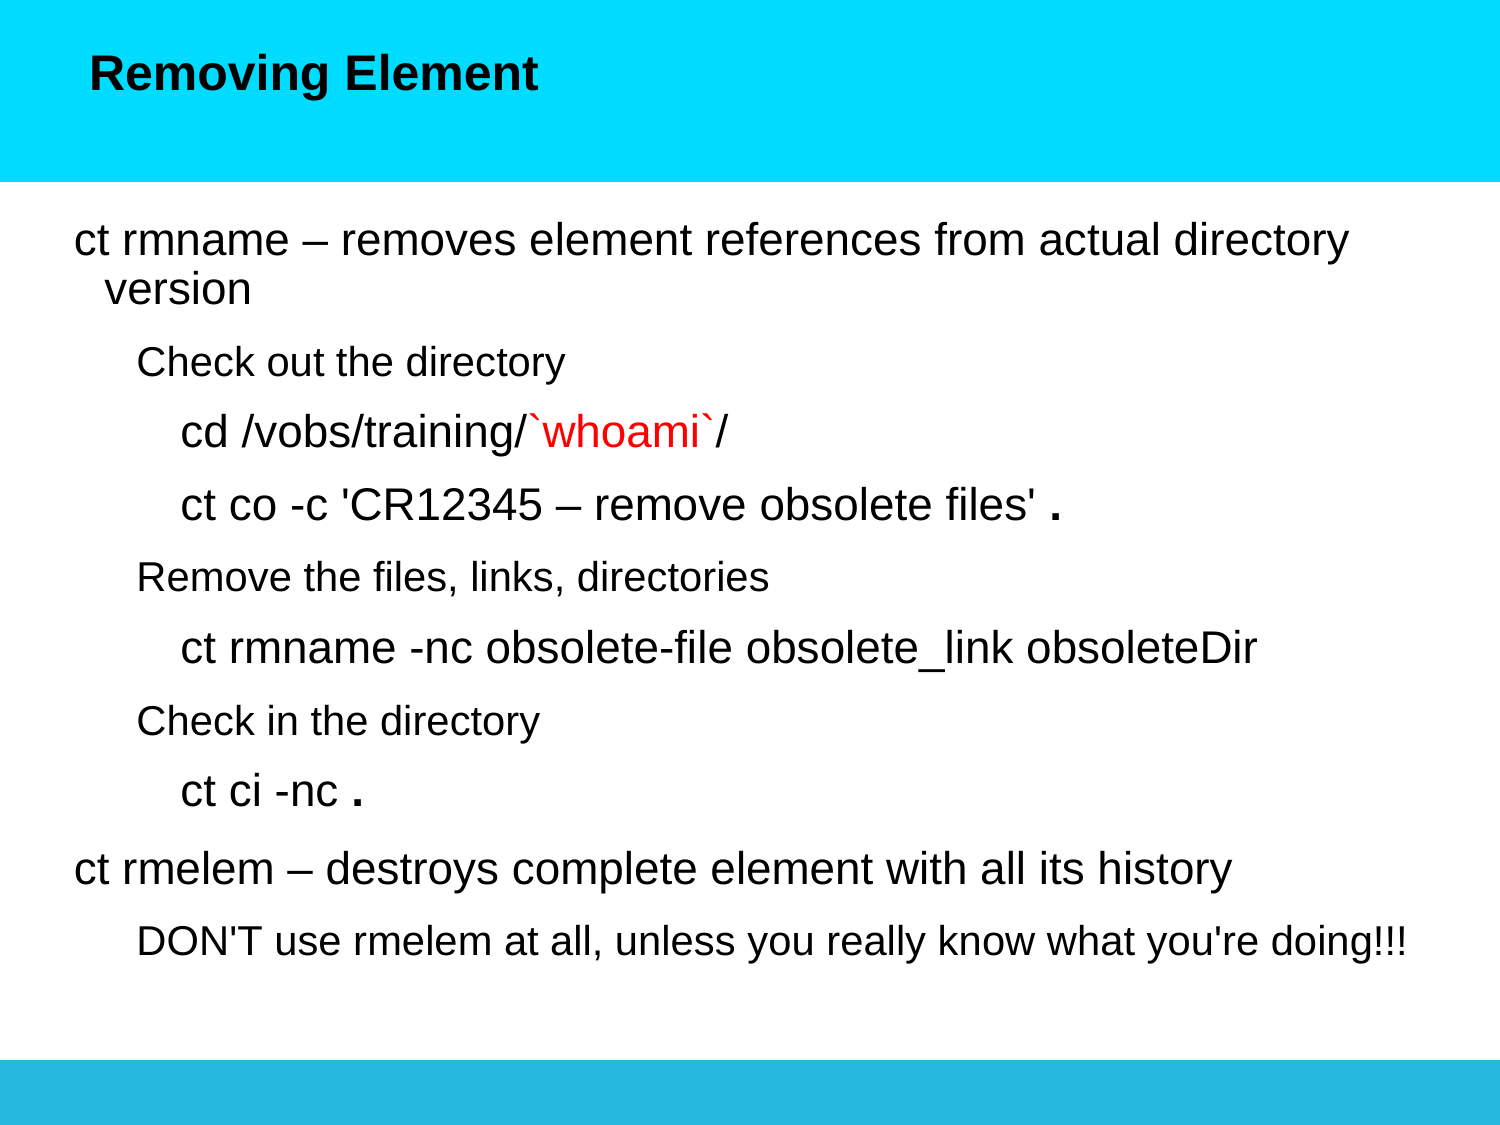

# Removing Element
ct rmname – removes element references from actual directory version
Check out the directory
cd /vobs/training/`whoami`/
ct co -c 'CR12345 – remove obsolete files' .
Remove the files, links, directories
ct rmname -nc obsolete-file obsolete_link obsoleteDir
Check in the directory
ct ci -nc .
ct rmelem – destroys complete element with all its history
DON'T use rmelem at all, unless you really know what you're doing!!!